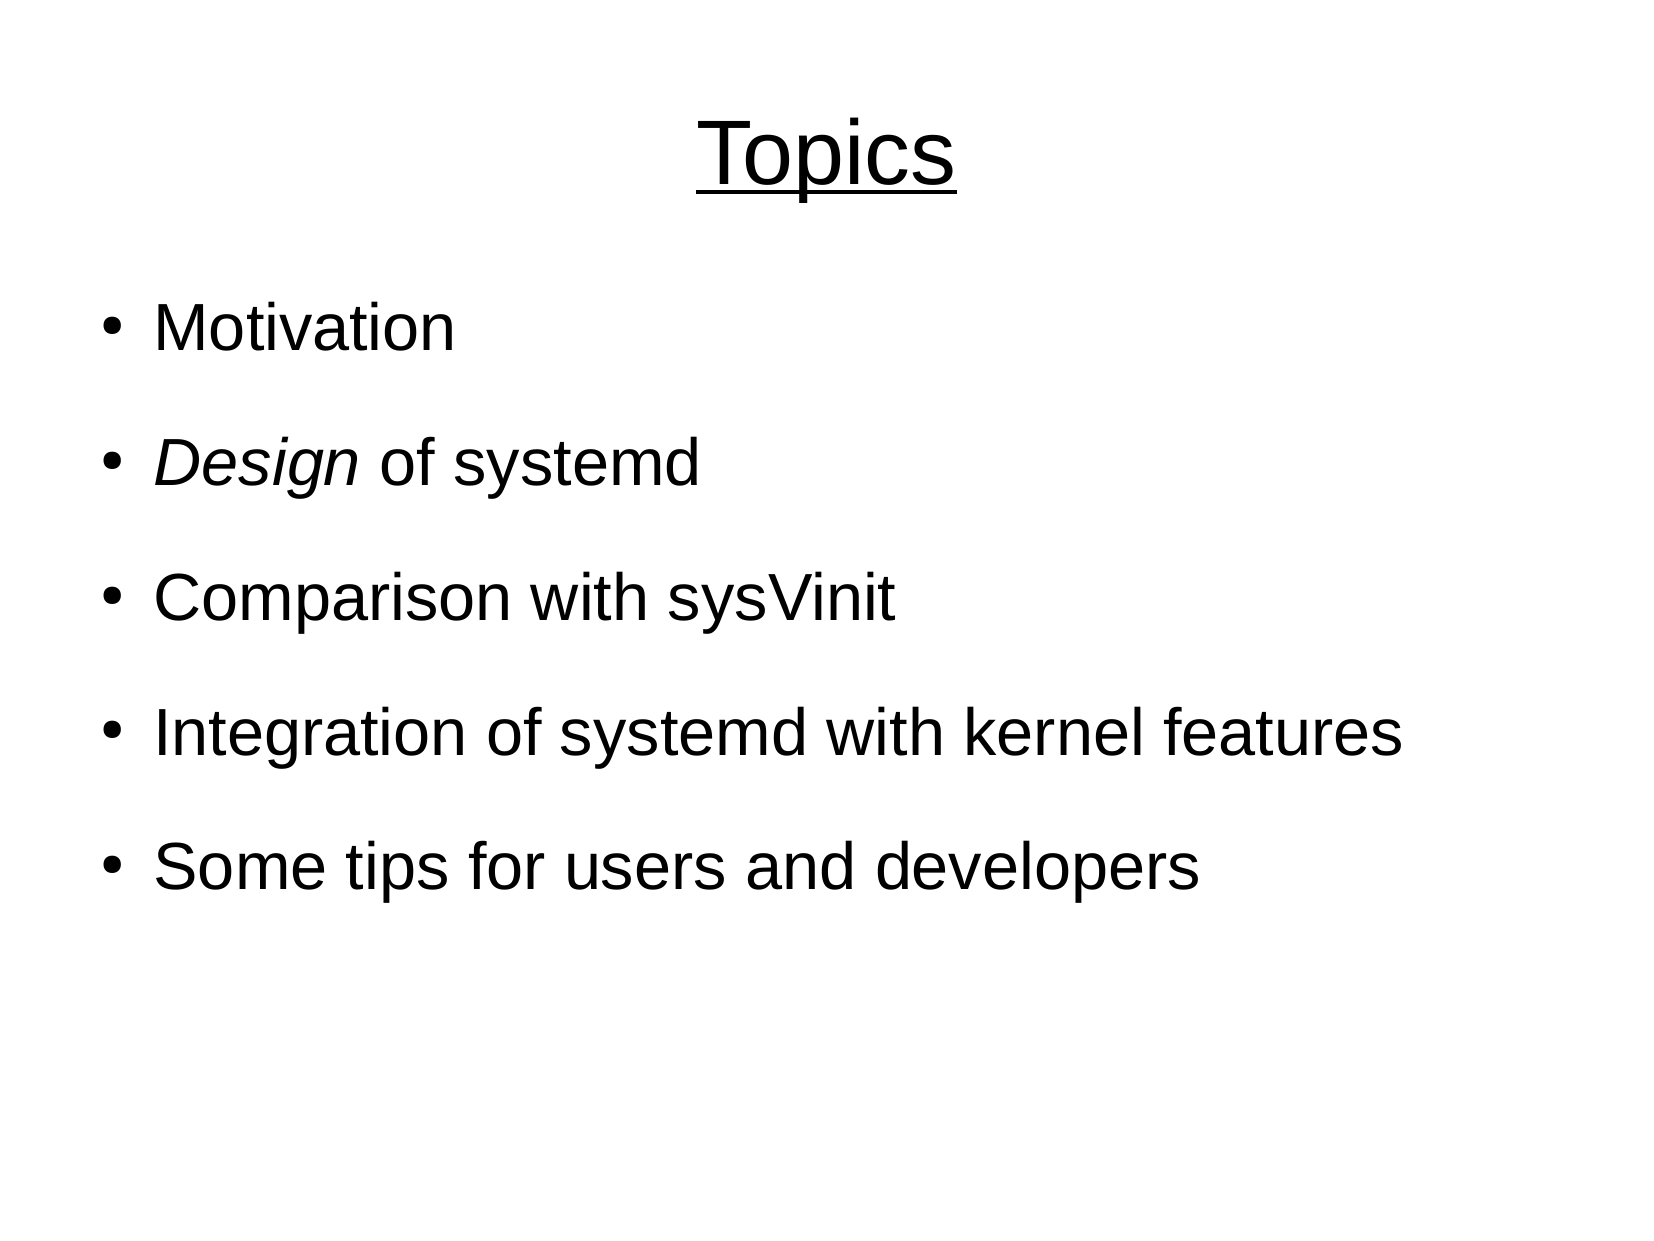

# Topics
Motivation
Design of systemd
Comparison with sysVinit
Integration of systemd with kernel features
Some tips for users and developers